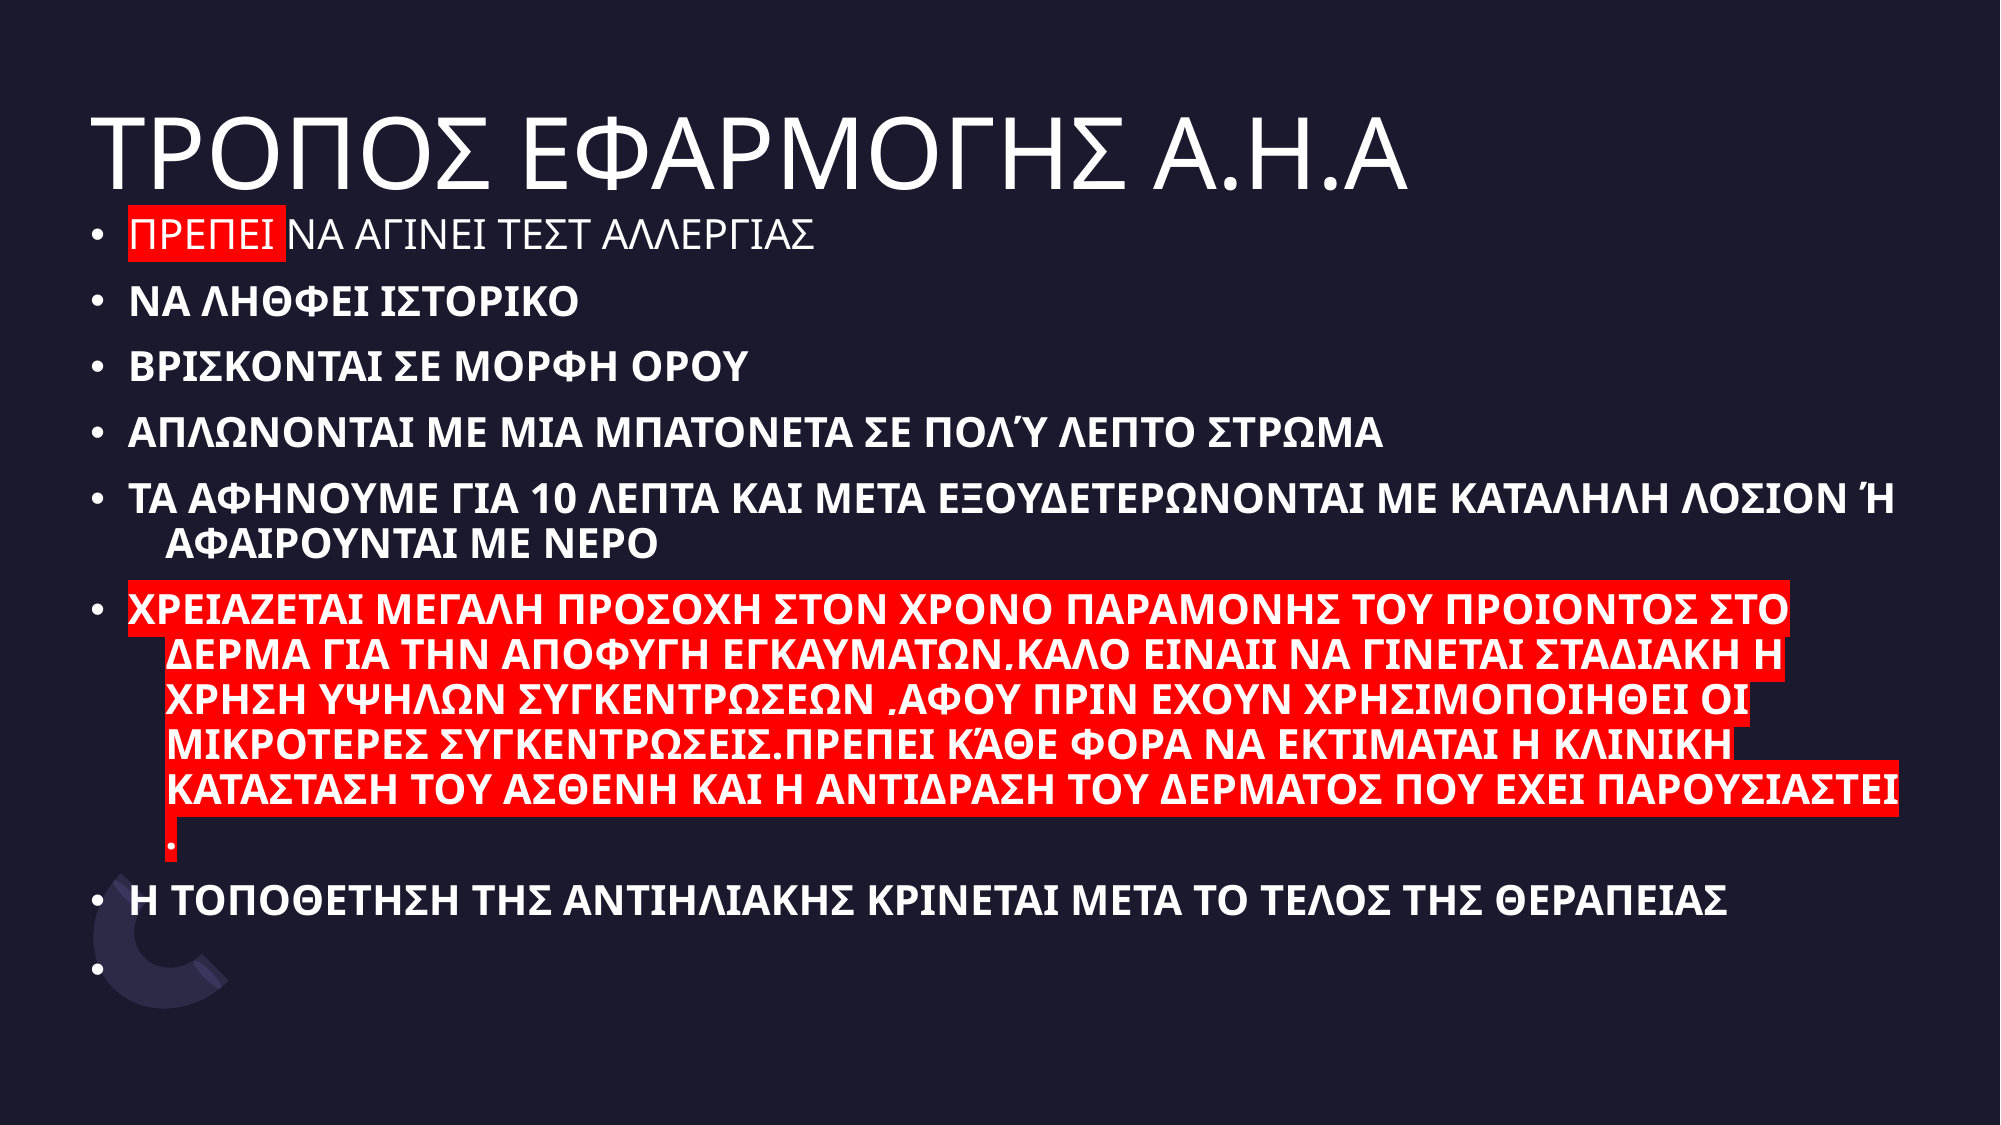

# ΤΡΟΠΟΣ ΕΦΑΡΜΟΓΗΣ Α.Η.Α
ΠΡΕΠΕΙ ΝΑ ΑΓΙΝΕΙ ΤΕΣΤ ΑΛΛΕΡΓΙΑΣ
ΝΑ ΛΗΘΦΕΙ ΙΣΤΟΡΙΚΟ
ΒΡΙΣΚΟΝΤΑΙ ΣΕ ΜΟΡΦΗ ΟΡΟΥ
ΑΠΛΩΝΟΝΤΑΙ ΜΕ ΜΙΑ ΜΠΑΤΟΝΕΤΑ ΣΕ ΠΟΛΎ ΛΕΠΤΟ ΣΤΡΩΜΑ
ΤΑ ΑΦΗΝΟΥΜΕ ΓΙΑ 10 ΛΕΠΤΑ ΚΑΙ ΜΕΤΑ ΕΞΟΥΔΕΤΕΡΩΝΟΝΤΑΙ ΜΕ ΚΑΤΑΛΗΛΗ ΛΟΣΙΟΝ Ή ΑΦΑΙΡΟΥΝΤΑΙ ΜΕ ΝΕΡΟ
ΧΡΕΙΑΖΕΤΑΙ ΜΕΓΑΛΗ ΠΡΟΣΟΧΗ ΣΤΟΝ ΧΡΟΝΟ ΠΑΡΑΜΟΝΗΣ ΤΟΥ ΠΡΟΙΟΝΤΟΣ ΣΤΟ ΔΕΡΜΑ ΓΙΑ ΤΗΝ ΑΠΟΦΥΓΗ ΕΓΚΑΥΜΑΤΩΝ,ΚΑΛΟ ΕΙΝΑΙΙ ΝΑ ΓΙΝΕΤΑΙ ΣΤΑΔΙΑΚΗ Η ΧΡΗΣΗ ΥΨΗΛΩΝ ΣΥΓΚΕΝΤΡΩΣΕΩΝ ,ΑΦΟΥ ΠΡΙΝ ΕΧΟΥΝ ΧΡΗΣΙΜΟΠΟΙΗΘΕΙ ΟΙ ΜΙΚΡΟΤΕΡΕΣ ΣΥΓΚΕΝΤΡΩΣΕΙΣ.ΠΡΕΠΕΙ ΚΆΘΕ ΦΟΡΑ ΝΑ ΕΚΤΙΜΑΤΑΙ Η ΚΛΙΝΙΚΗ ΚΑΤΑΣΤΑΣΗ ΤΟΥ ΑΣΘΕΝΗ ΚΑΙ Η ΑΝΤΙΔΡΑΣΗ ΤΟΥ ΔΕΡΜΑΤΟΣ ΠΟΥ ΕΧΕΙ ΠΑΡΟΥΣΙΑΣΤΕΙ .
Η ΤΟΠΟΘΕΤΗΣΗ ΤΗΣ ΑΝΤΙΗΛΙΑΚΗΣ ΚΡΙΝΕΤΑΙ ΜΕΤΑ ΤΟ ΤΕΛΟΣ ΤΗΣ ΘΕΡΑΠΕΙΑΣ